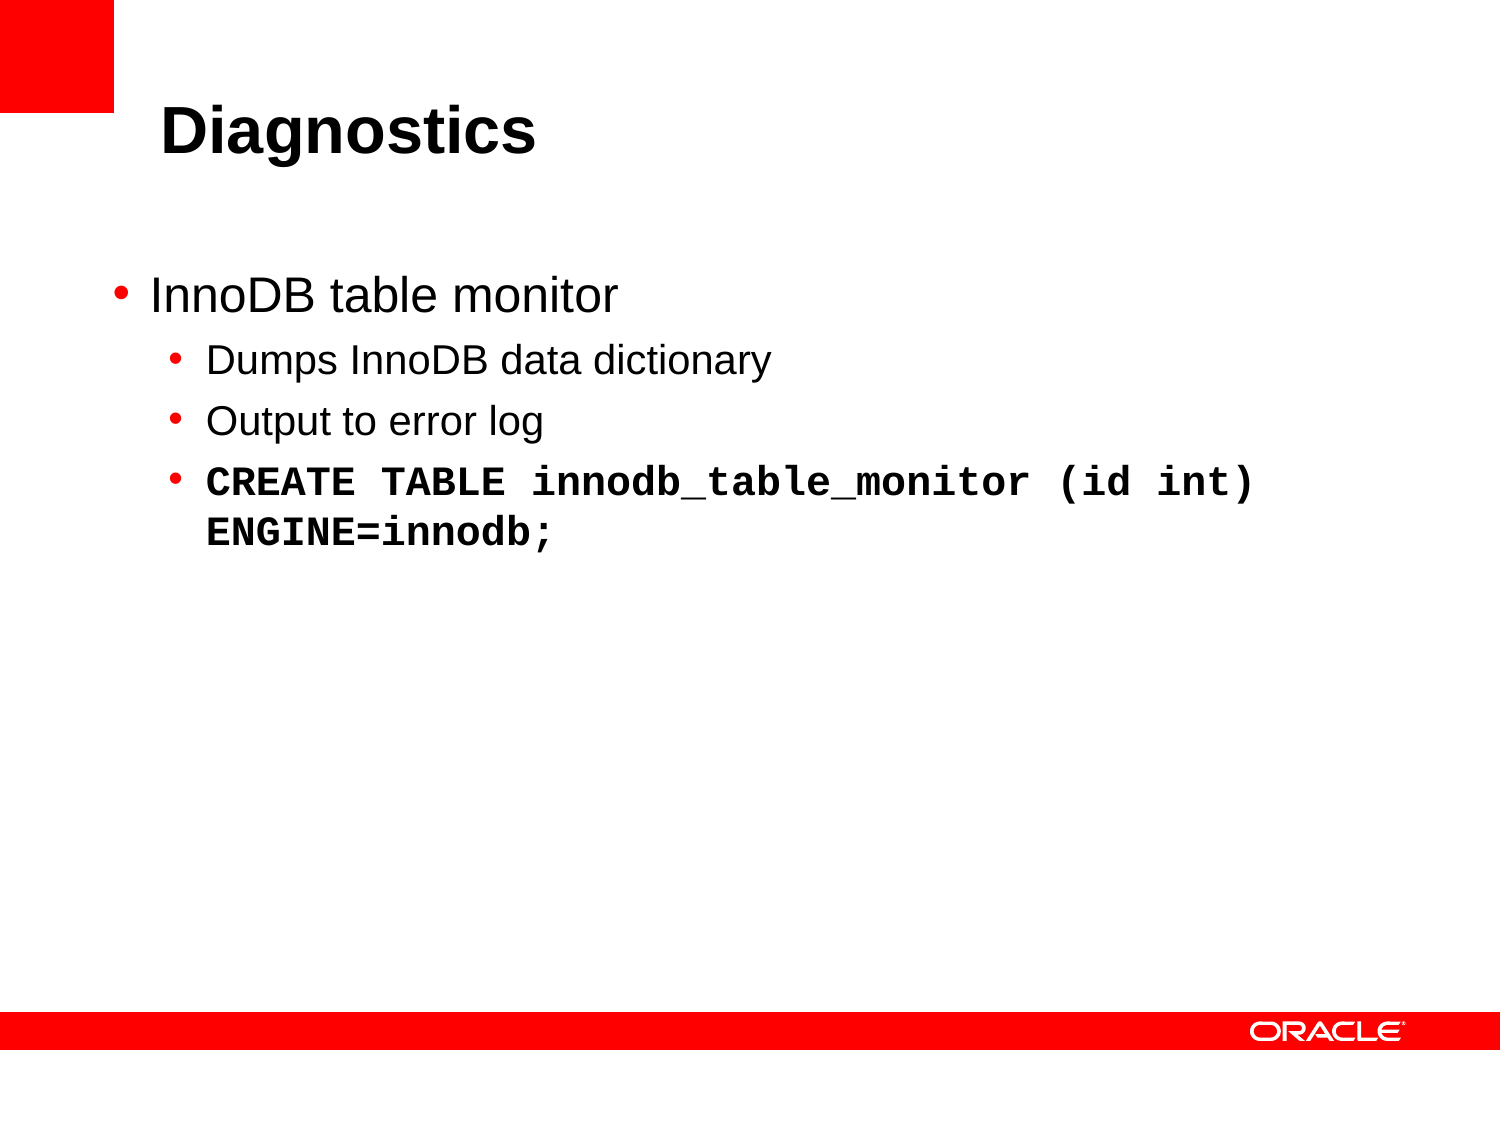

# Diagnostics
InnoDB table monitor
Dumps InnoDB data dictionary
Output to error log
CREATE TABLE innodb_table_monitor (id int) ENGINE=innodb;